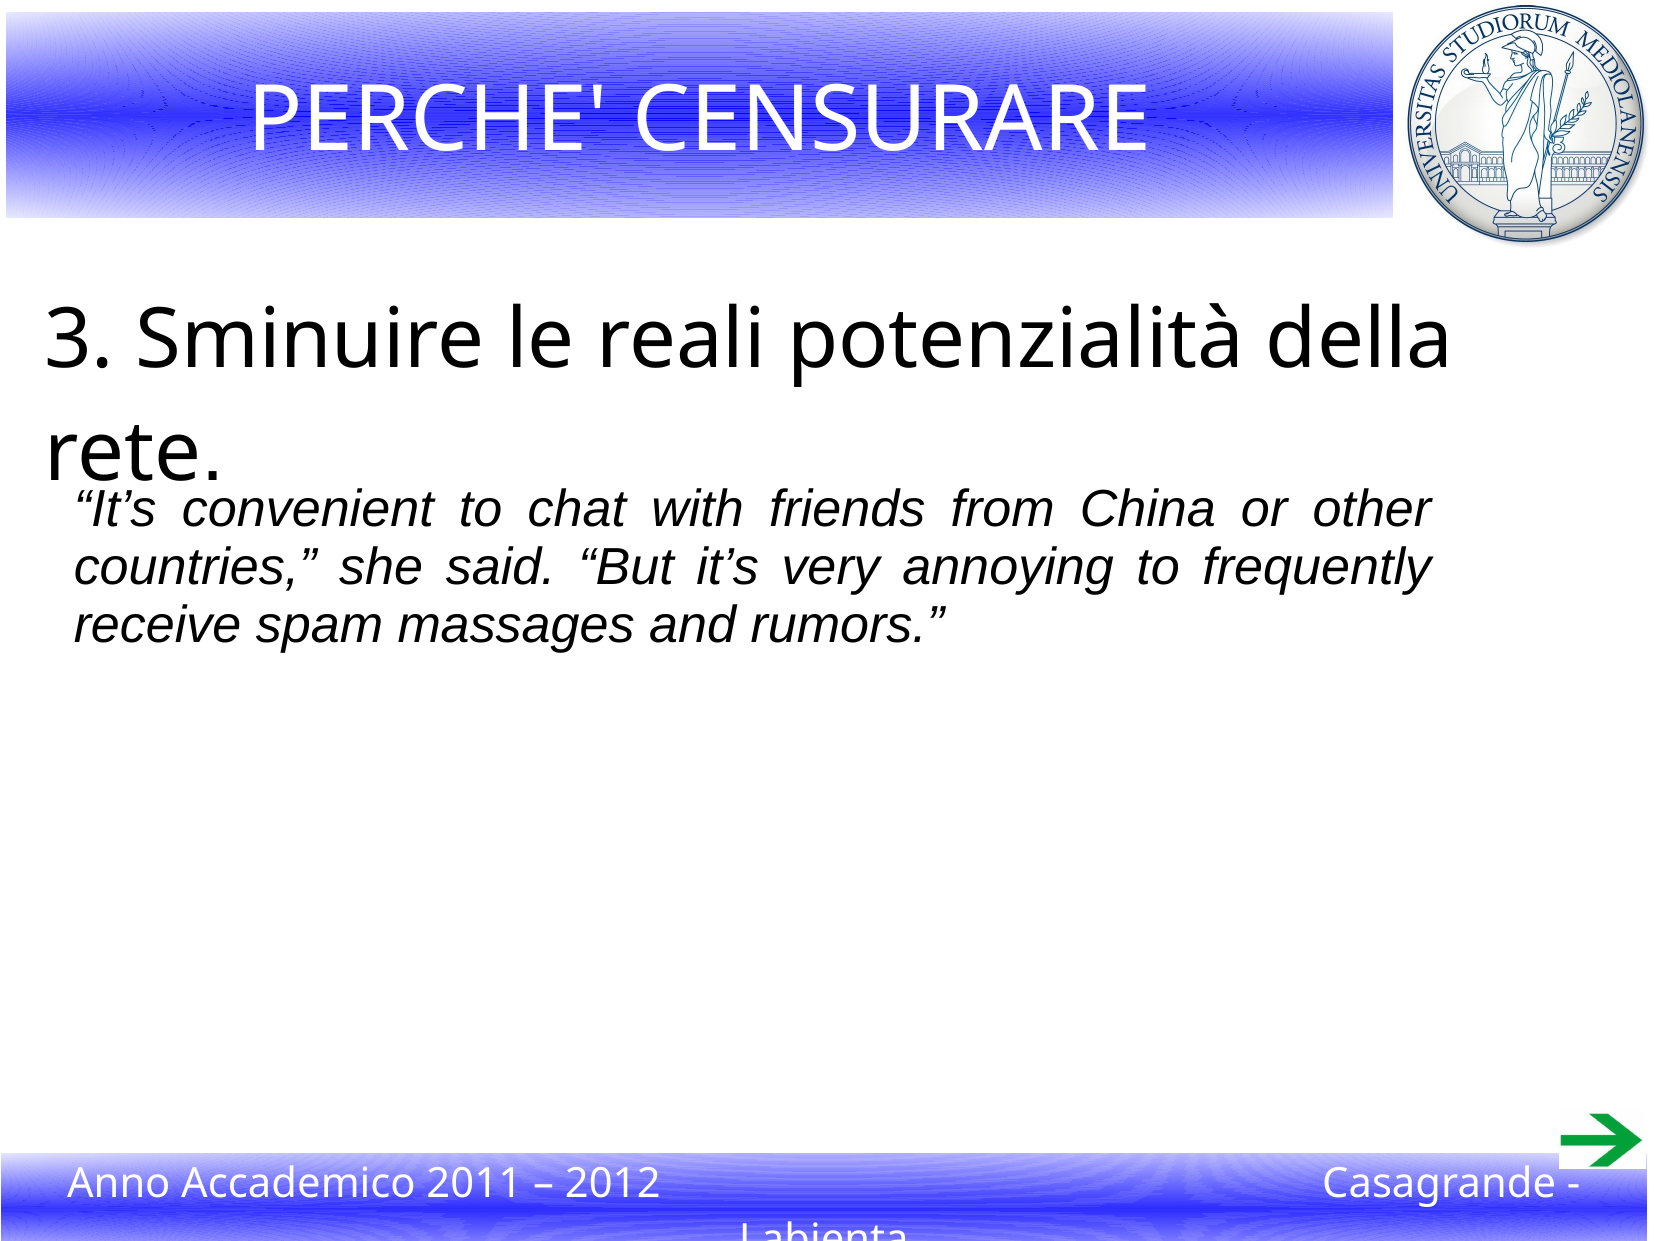

# PERCHE' CENSURARE
3. Sminuire le reali potenzialità della rete.
“It’s convenient to chat with friends from China or other countries,” she said. “But it’s very annoying to frequently receive spam massages and rumors.”
Anno Accademico 2011 – 2012 									Casagrande - Labienta